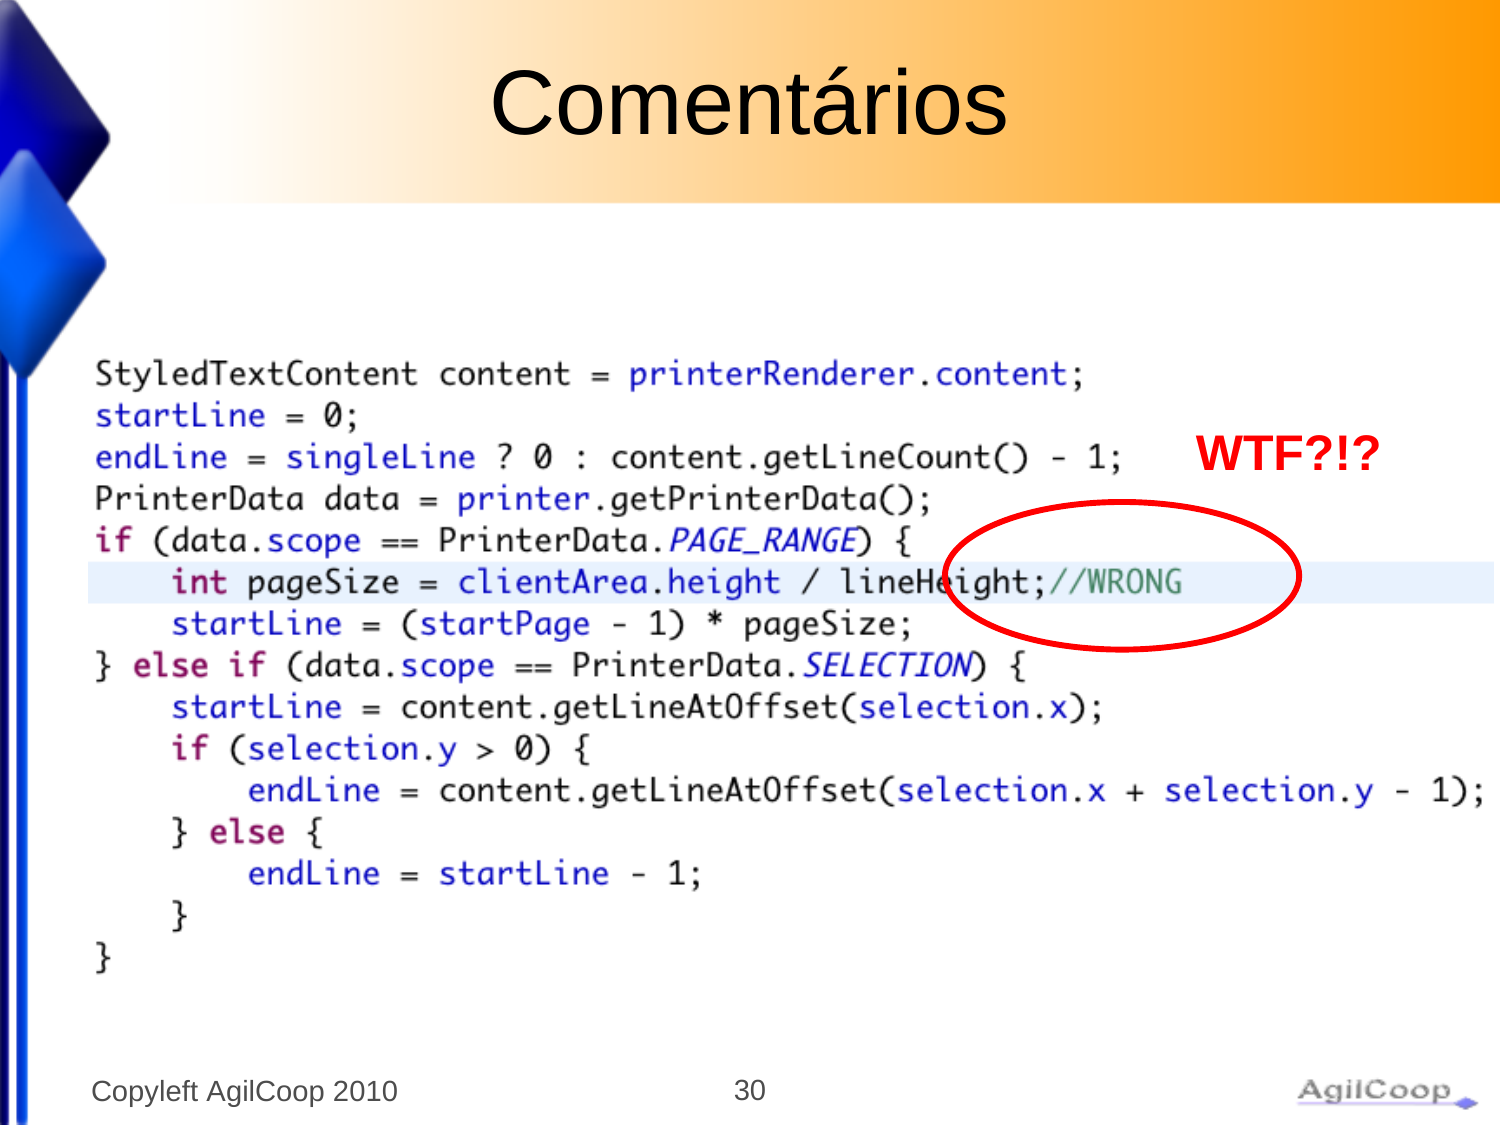

# Comentários
WTF?!?
Copyleft AgilCoop 2010
30